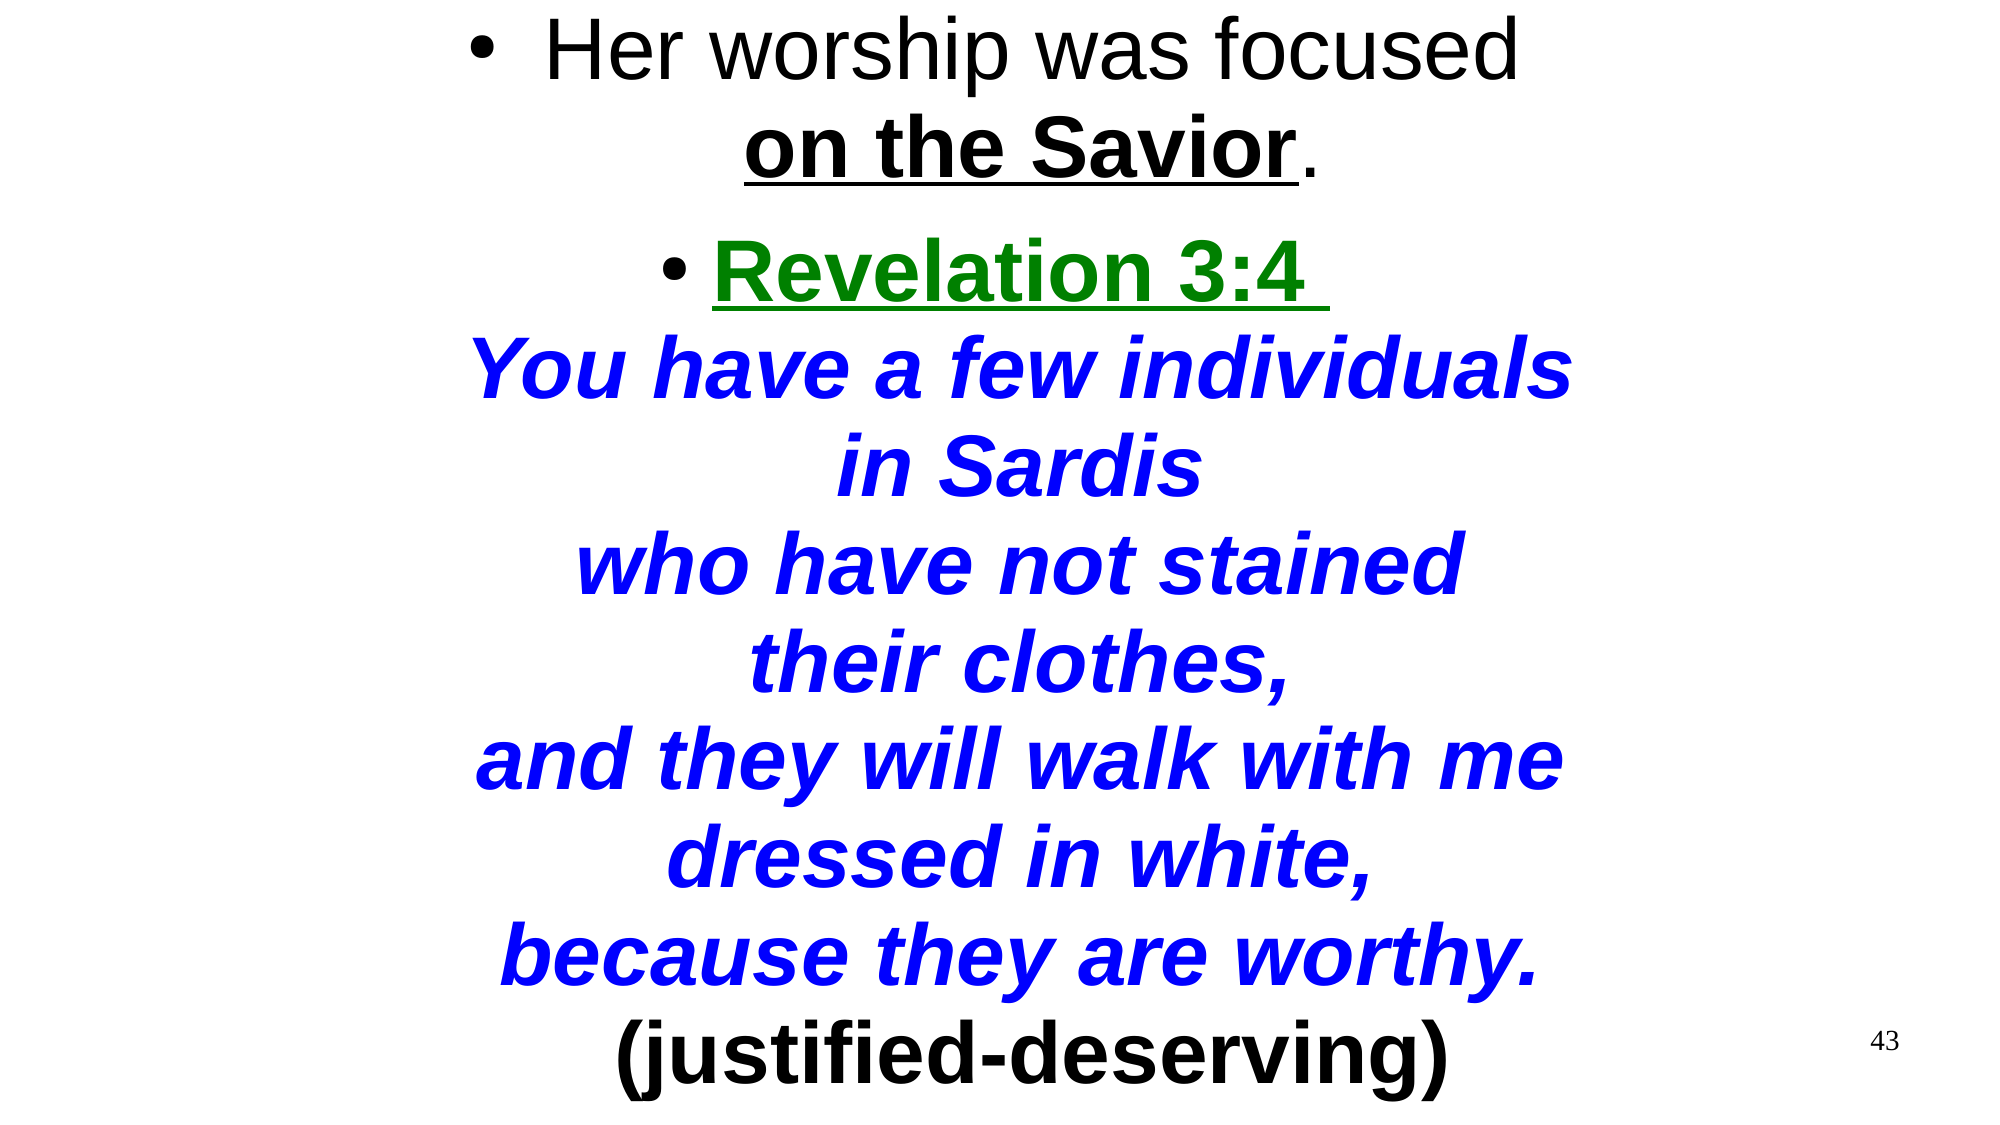

# Her worship was focused on the Savior.
Revelation 3:4 
You have a few individuals
in Sardis
who have not stained
their clothes,
and they will walk with me
dressed in white,
because they are worthy. 
(justified-deserving)
43